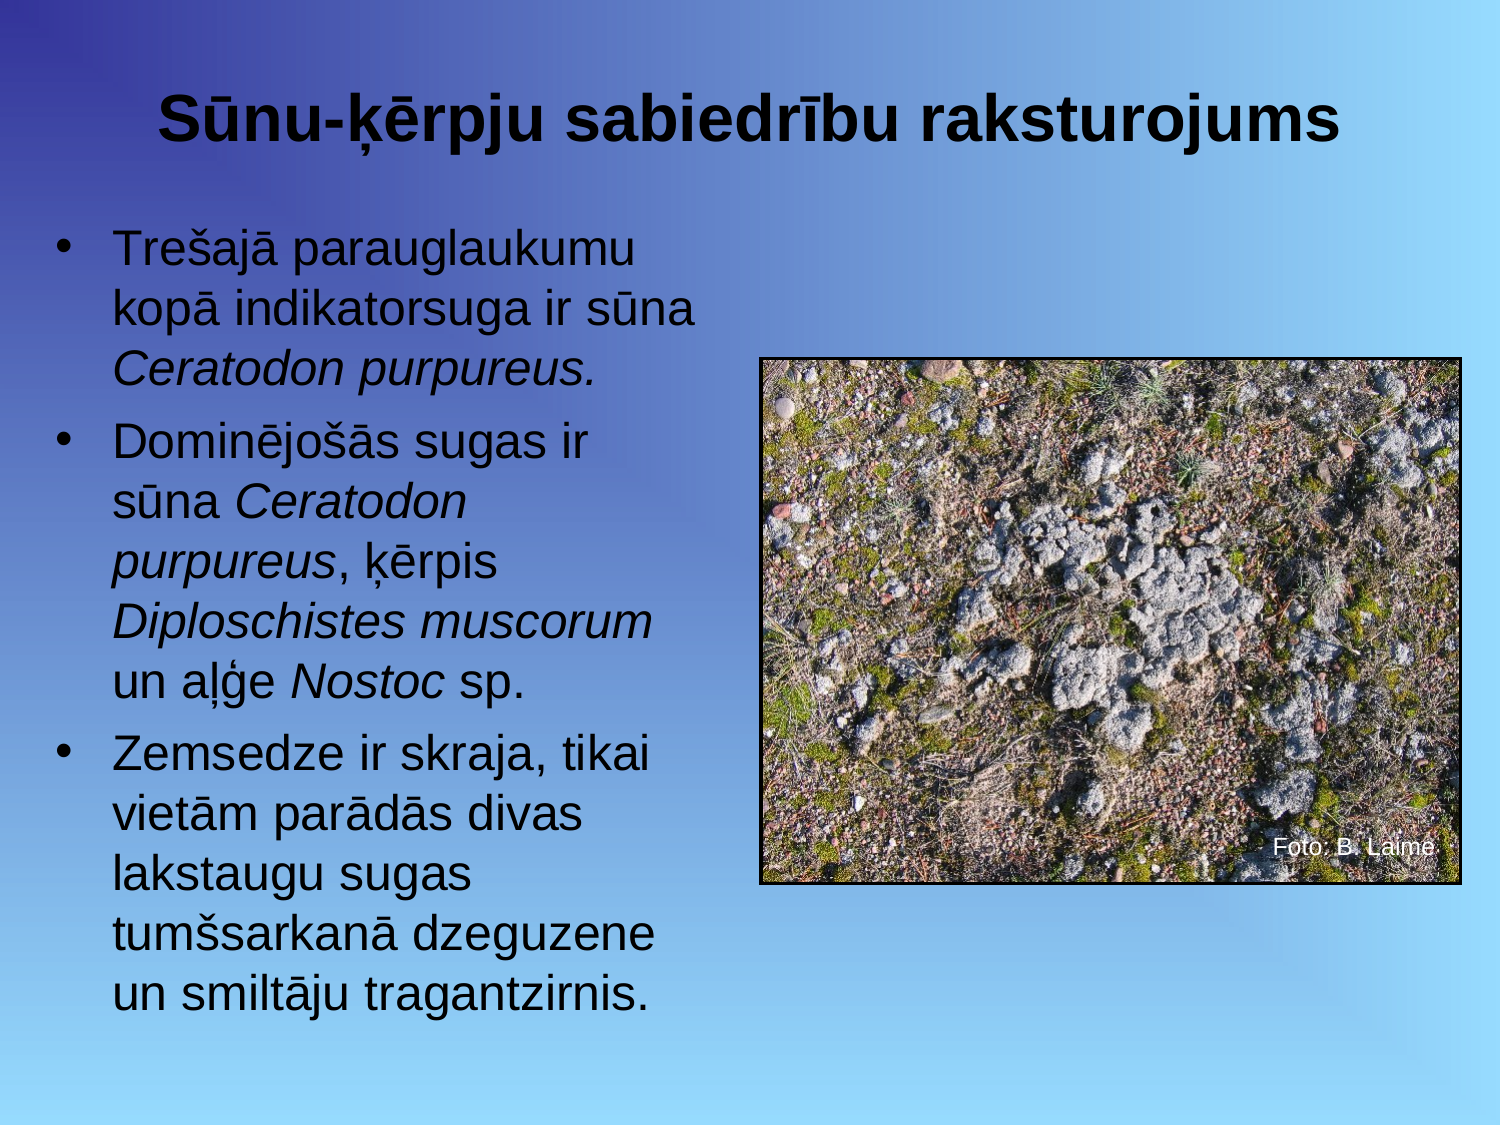

# Sūnu-ķērpju sabiedrību raksturojums
Trešajā parauglaukumu kopā indikatorsuga ir sūna Ceratodon purpureus.
Dominējošās sugas ir sūna Ceratodon purpureus, ķērpis Diploschistes muscorum un aļģe Nostoc sp.
Zemsedze ir skraja, tikai vietām parādās divas lakstaugu sugas tumšsarkanā dzeguzene un smiltāju tragantzirnis.
Foto: B. Laime